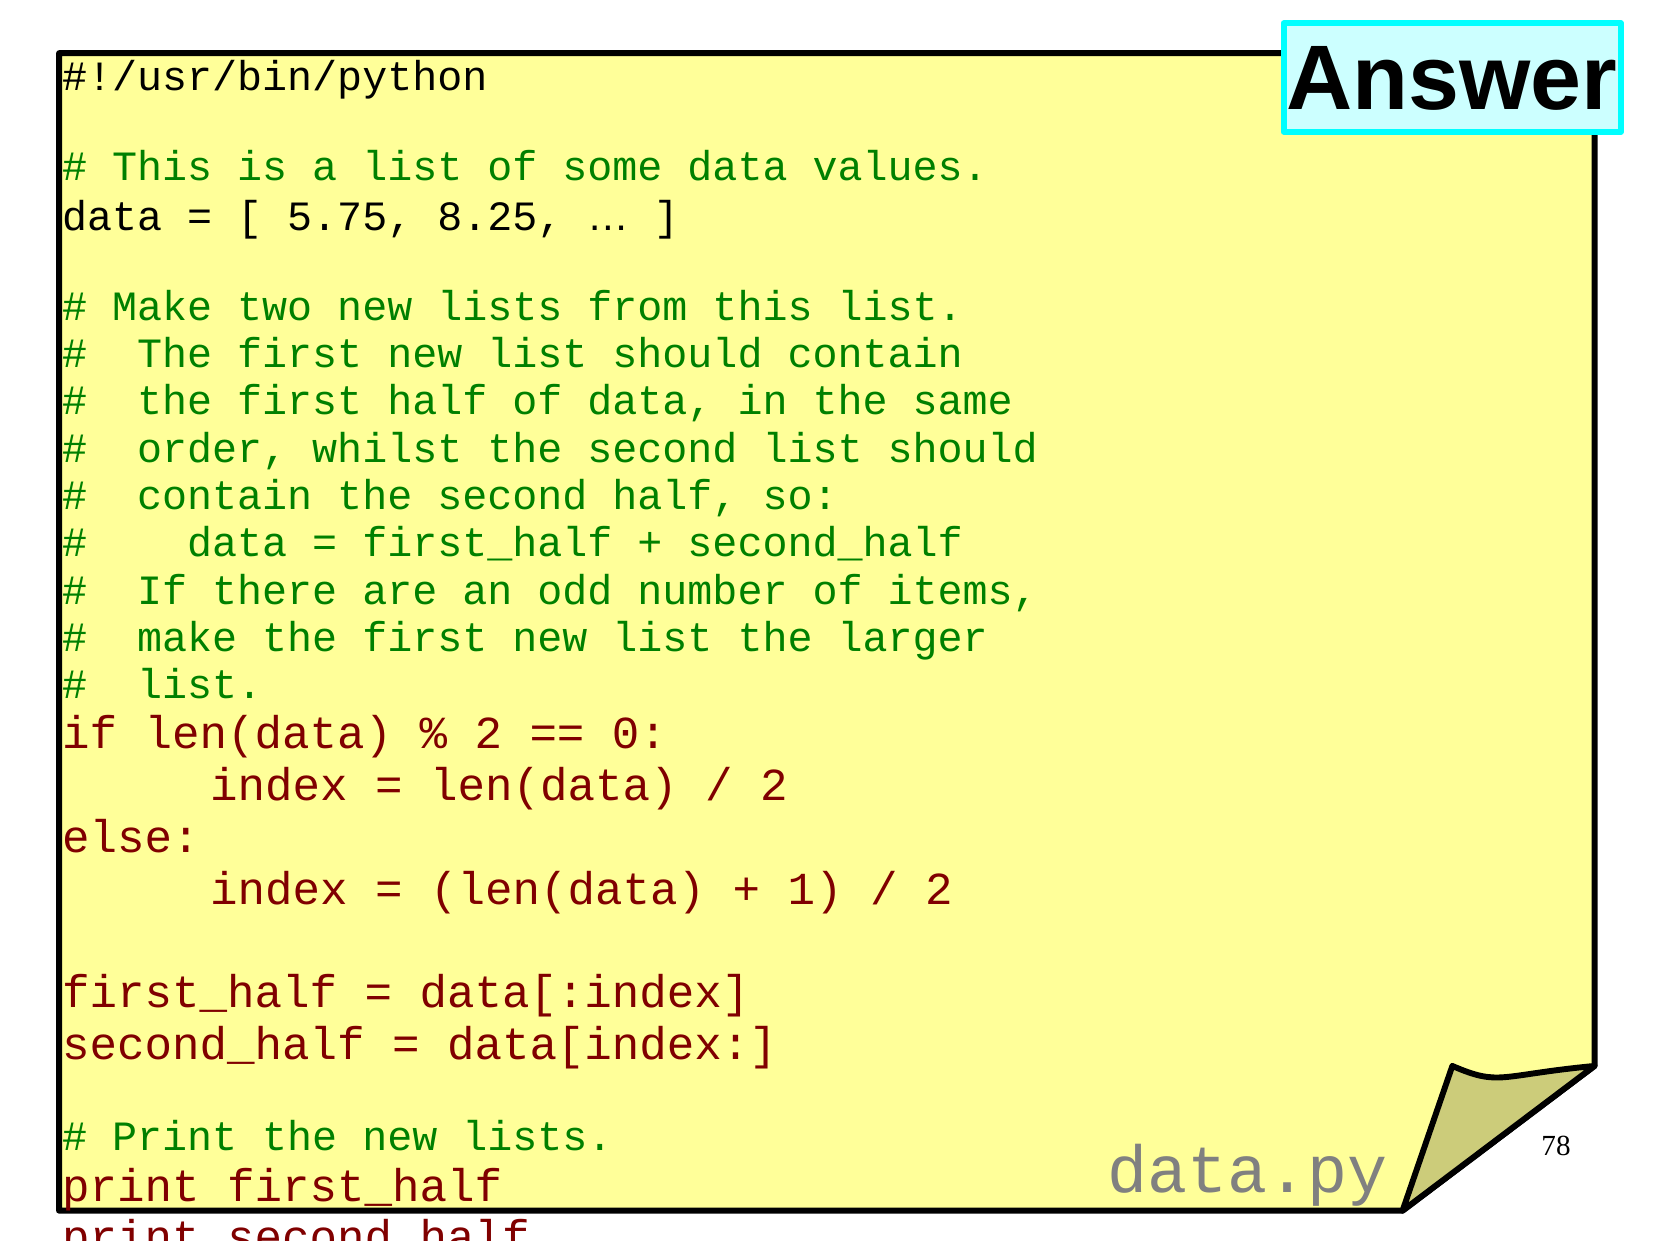

Answer
#!/usr/bin/python
# This is a list of some data values.
data = [ 5.75, 8.25, … ]
# Make two new lists from this list.
# The first new list should contain
# the first half of data, in the same
# order, whilst the second list should
# contain the second half, so:
# data = first_half + second_half
# If there are an odd number of items,
# make the first new list the larger
# list.
if len(data) % 2 == 0:
	index = len(data) / 2
else:
	index = (len(data) + 1) / 2
first_half = data[:index]
second_half = data[index:]
# Print the new lists.
print first_half
print second_half
78
data.py